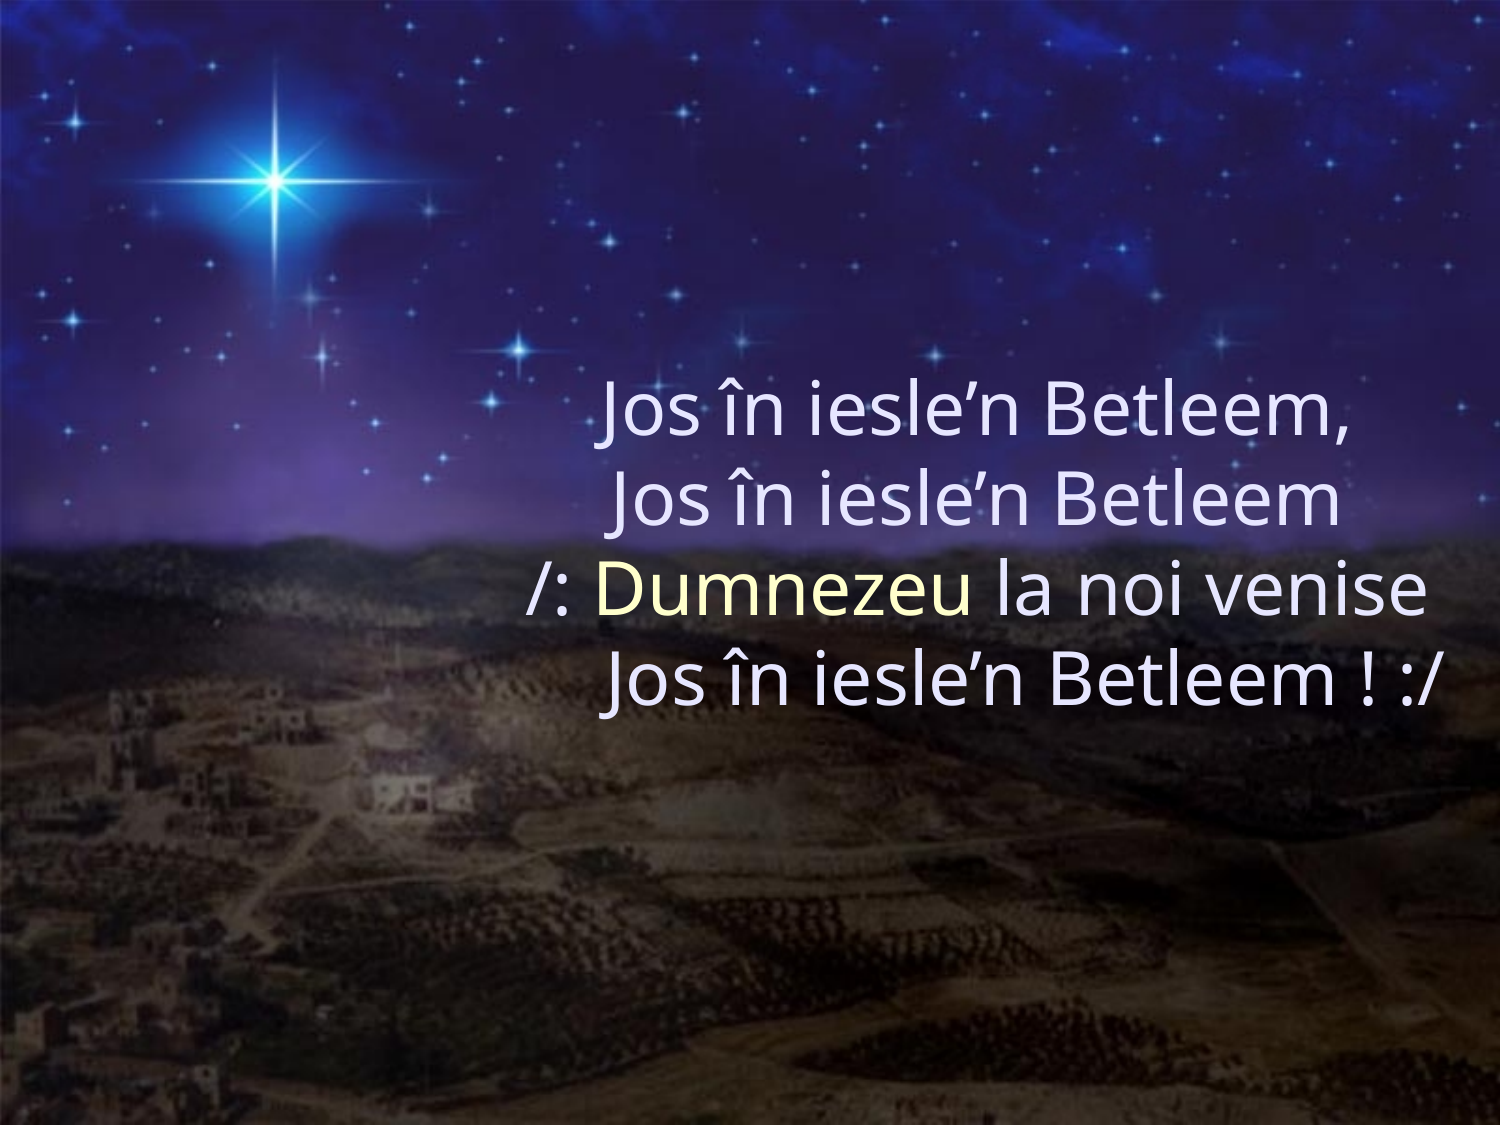

# Jos în iesle’n Betleem, Jos în iesle’n Betleem /: Dumnezeu la noi venise Jos în iesle’n Betleem ! :/